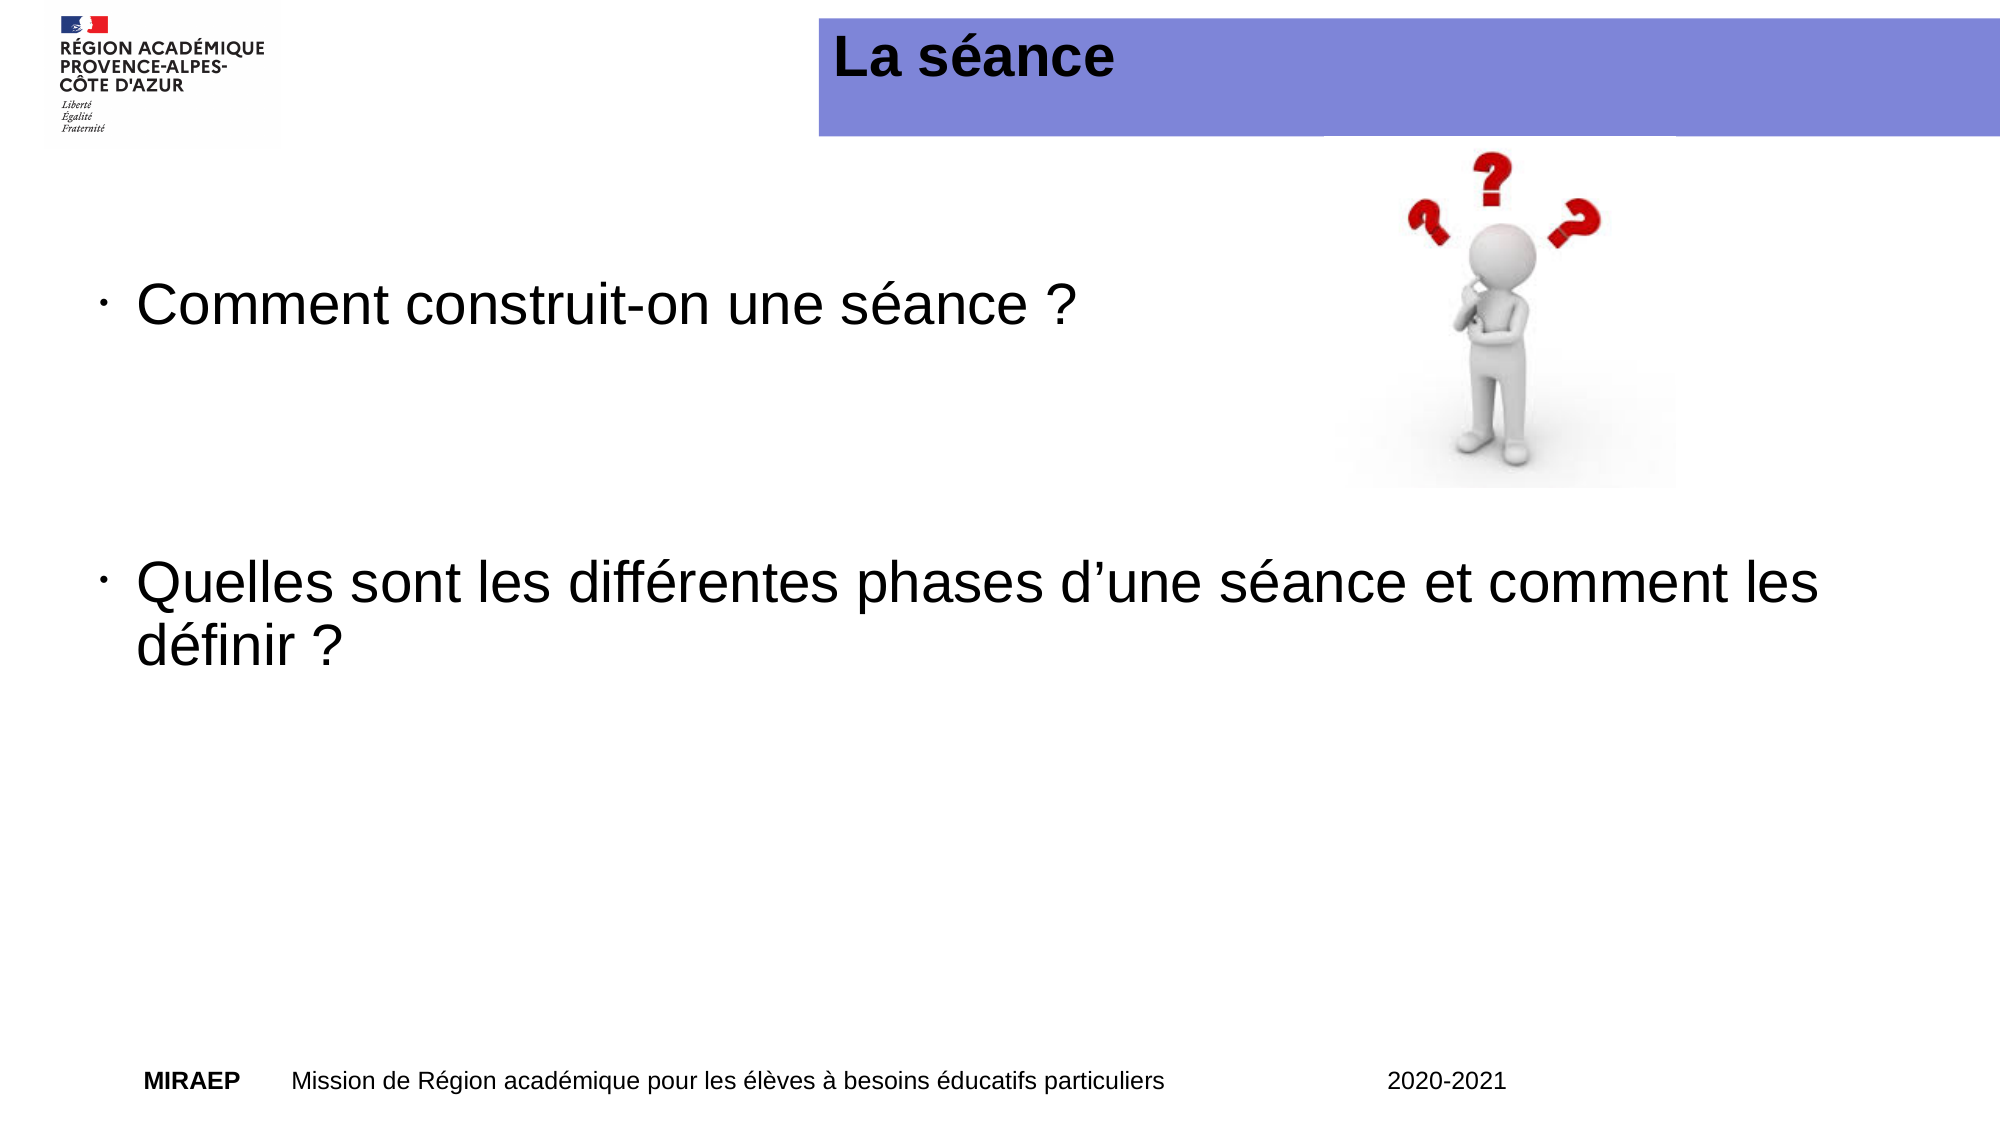

La séance
# Comment construit-on une séance ?
Quelles sont les différentes phases d’une séance et comment les définir ?